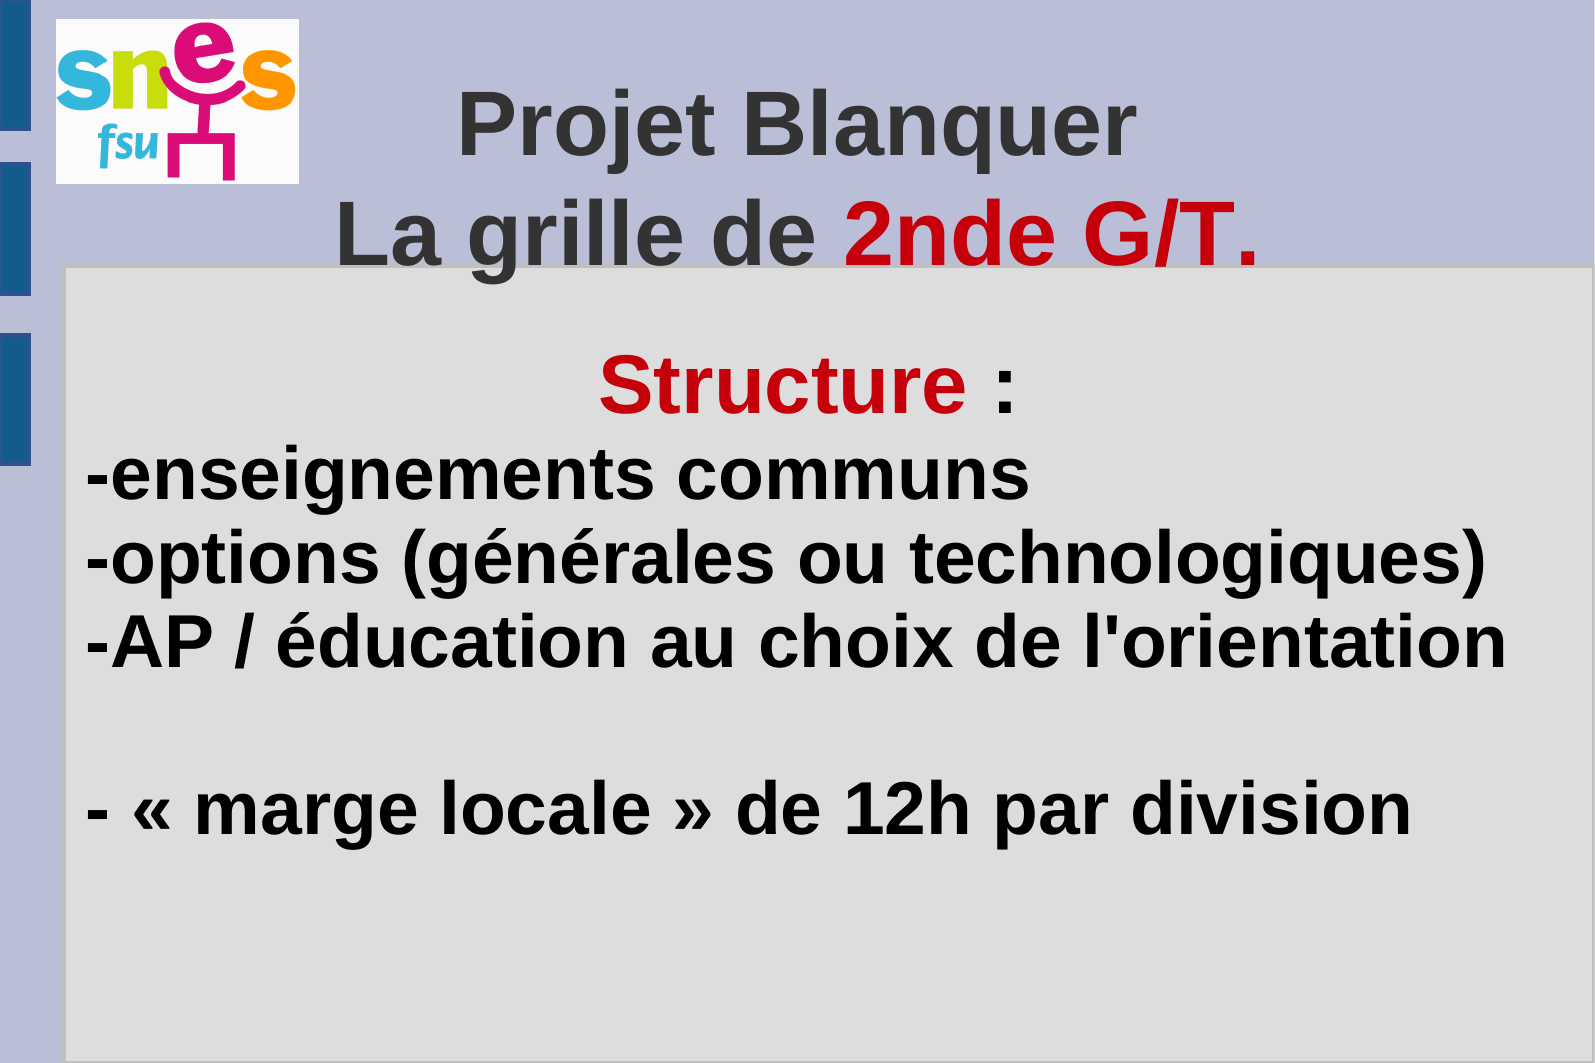

# Projet Blanquer La grille de 2nde G/T.
Structure :
-enseignements communs
-options (générales ou technologiques)
-AP / éducation au choix de l'orientation
- « marge locale » de 12h par division